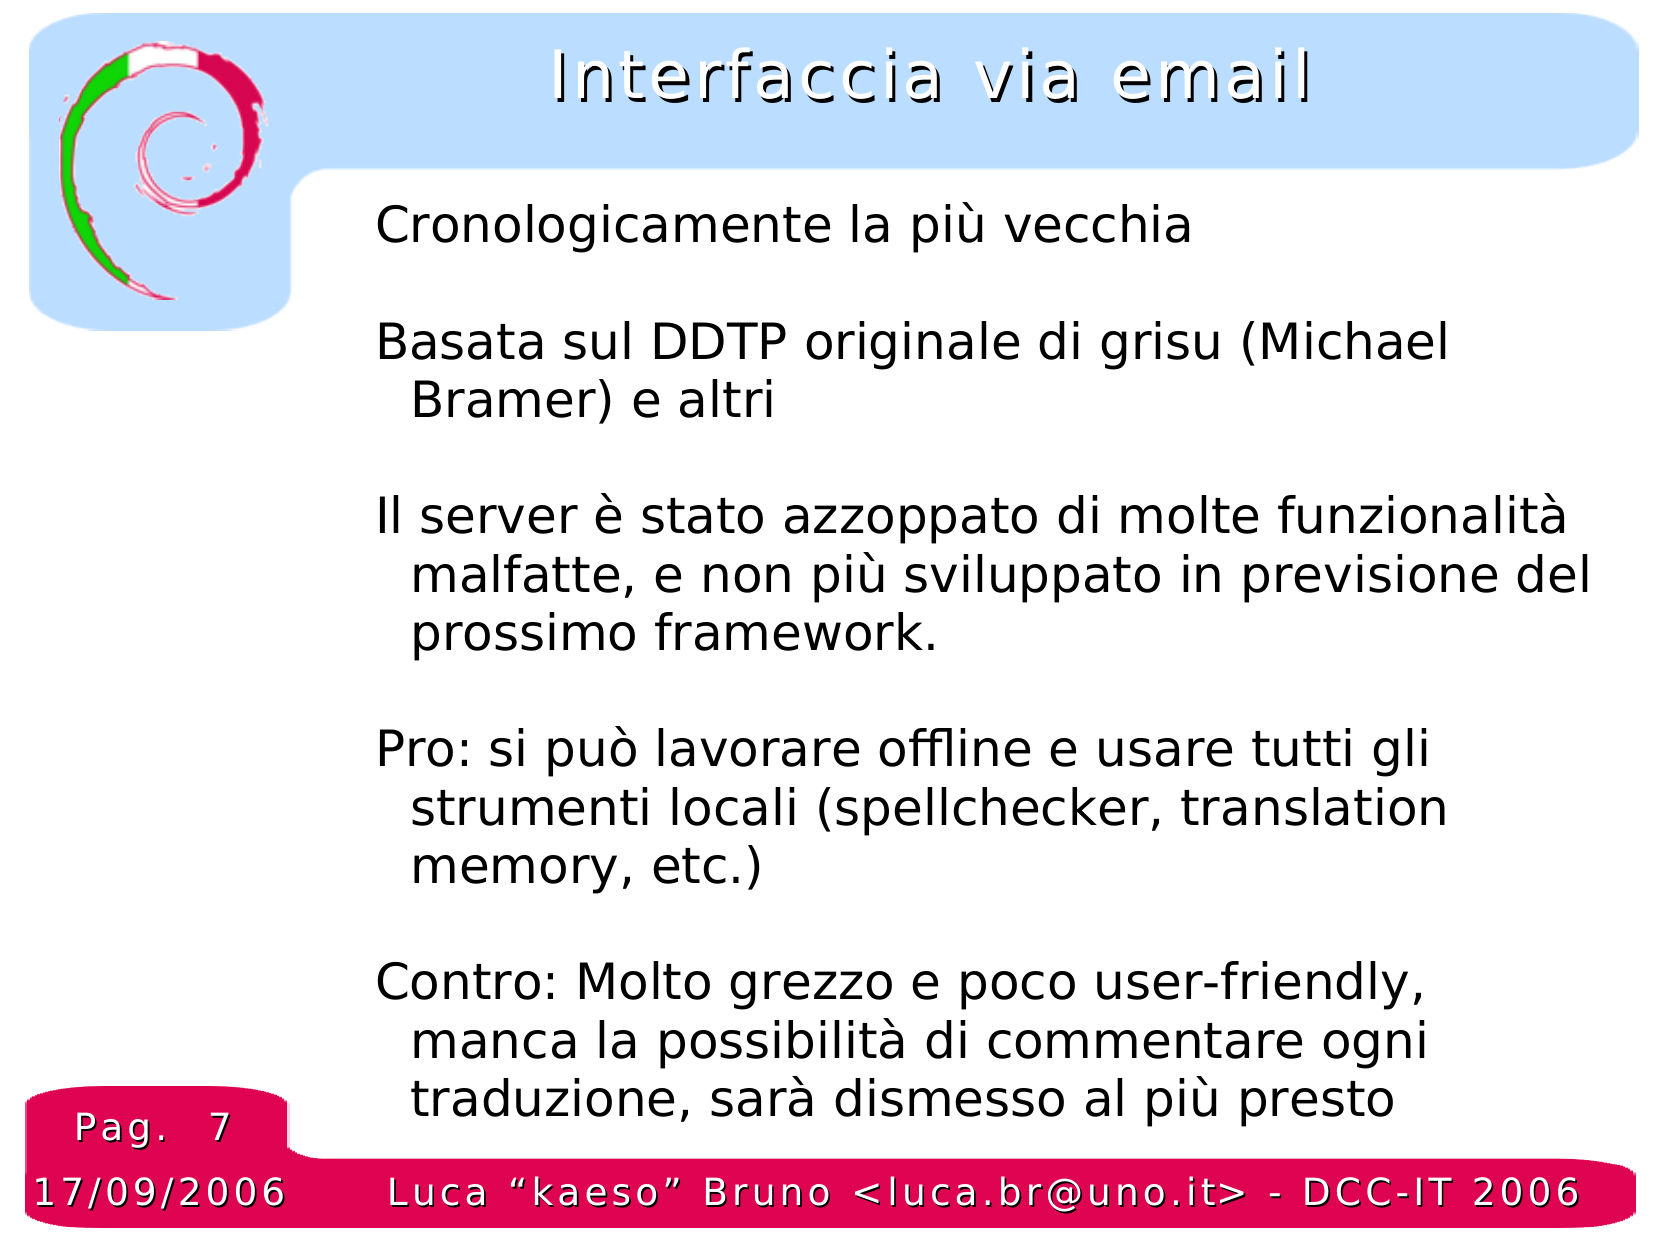

Interfaccia via email
Cronologicamente la più vecchia
Basata sul DDTP originale di grisu (Michael Bramer) e altri
Il server è stato azzoppato di molte funzionalità malfatte, e non più sviluppato in previsione del prossimo framework.
Pro: si può lavorare offline e usare tutti gli strumenti locali (spellchecker, translation memory, etc.)
Contro: Molto grezzo e poco user-friendly, manca la possibilità di commentare ogni traduzione, sarà dismesso al più presto
Pag.
17/09/2006
Luca “kaeso” Bruno <luca.br@uno.it> - DCC-IT 2006